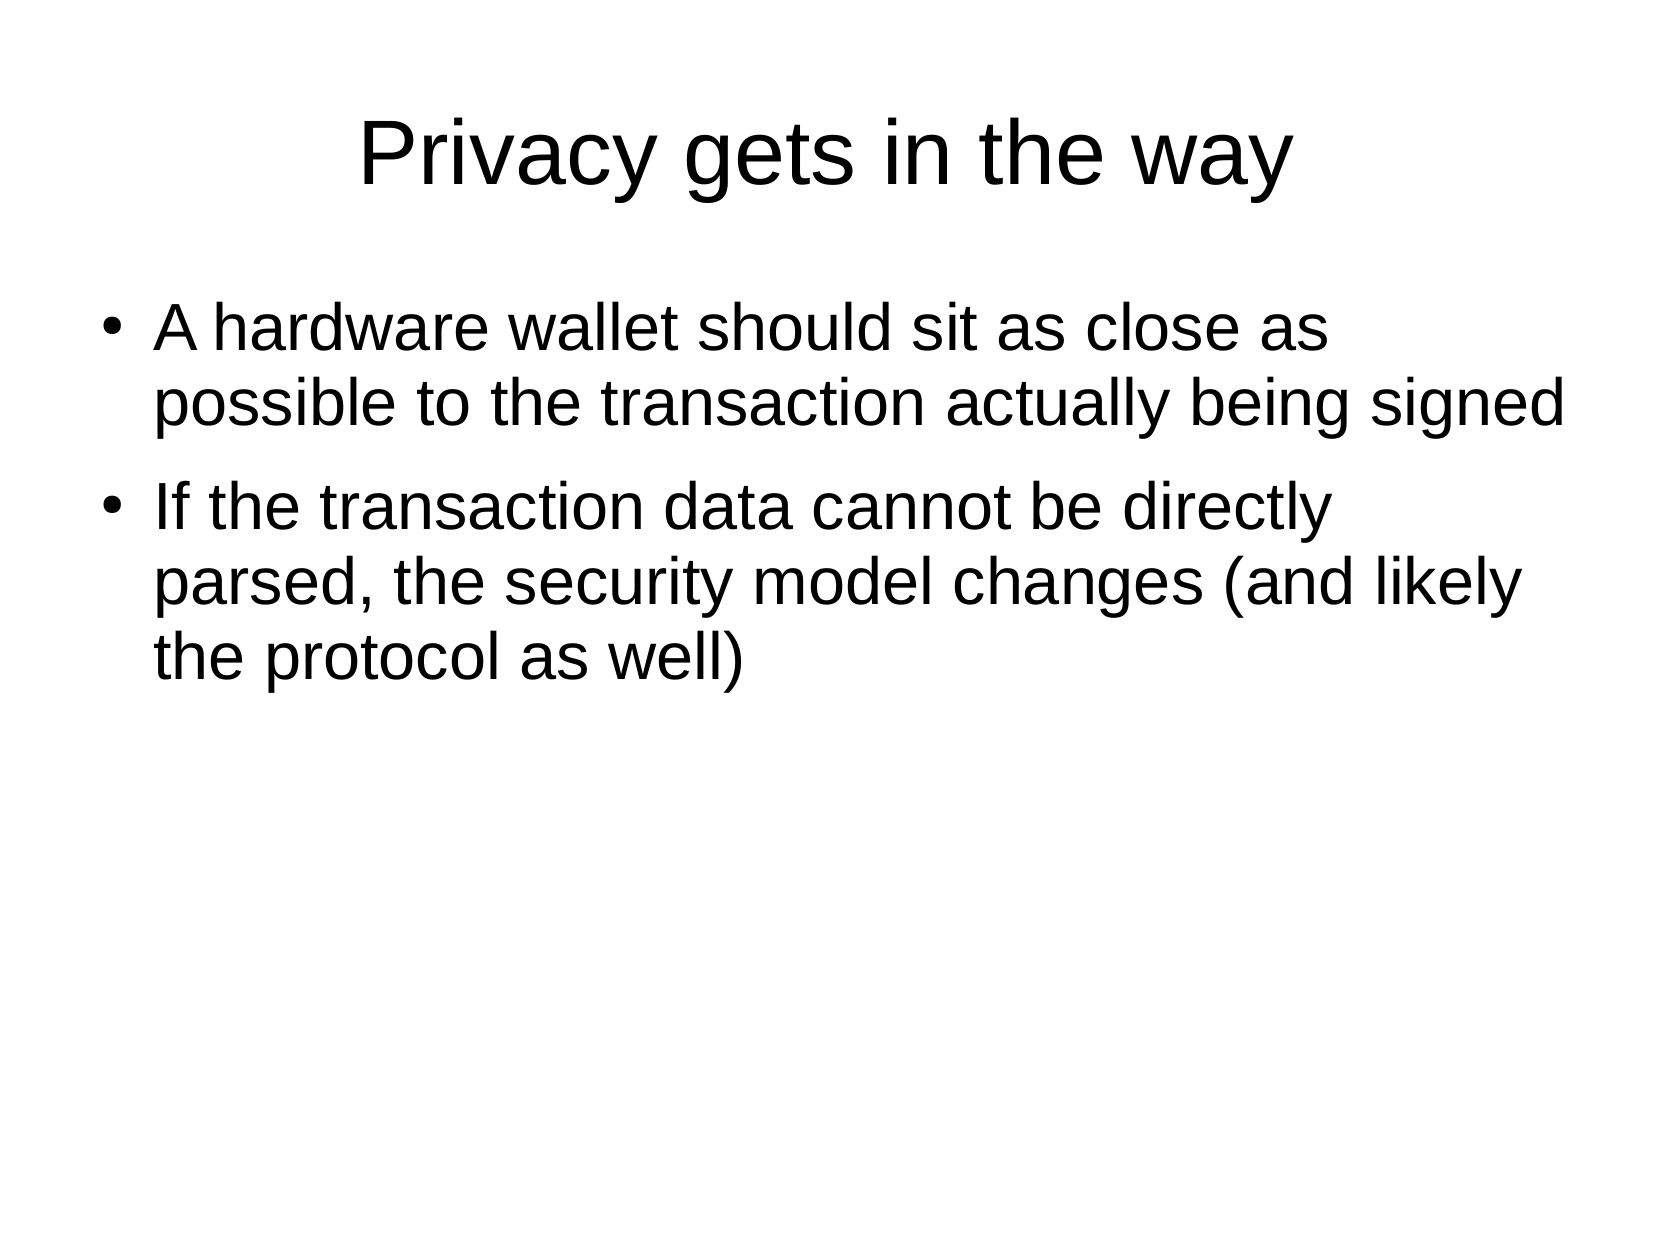

# Privacy gets in the way
A hardware wallet should sit as close as possible to the transaction actually being signed
If the transaction data cannot be directly parsed, the security model changes (and likely the protocol as well)